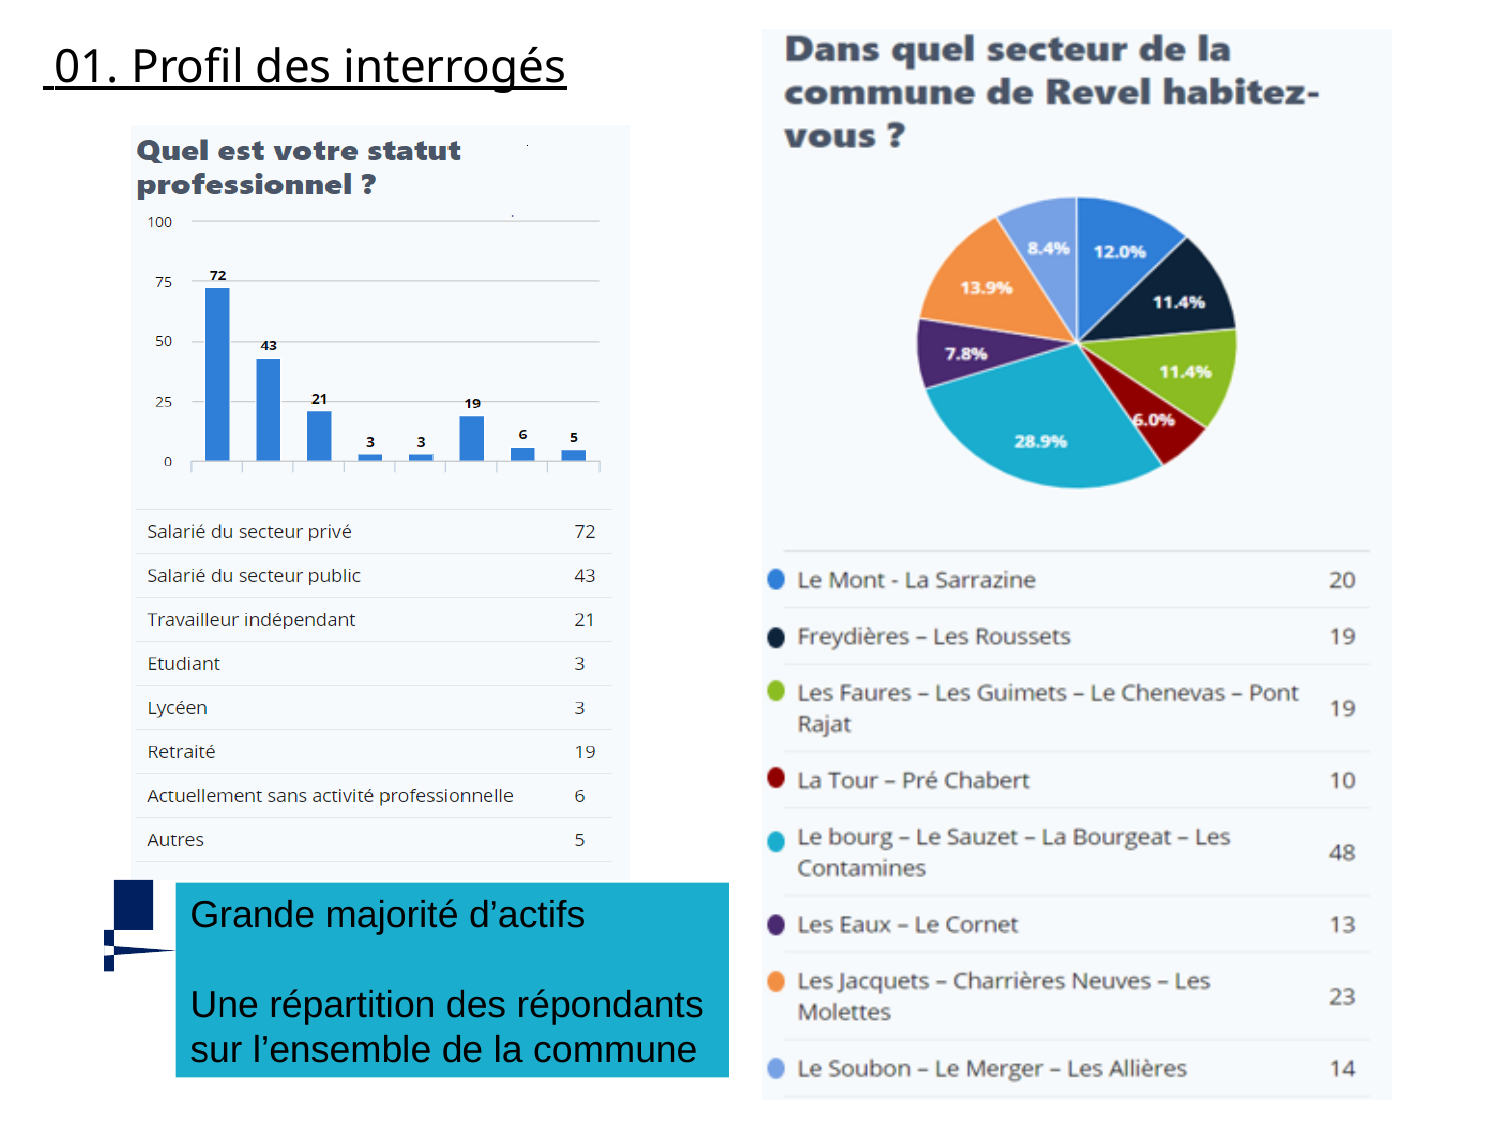

01. Profil des interrogés
Grande majorité d’actifs
Une répartition des répondants sur l’ensemble de la commune